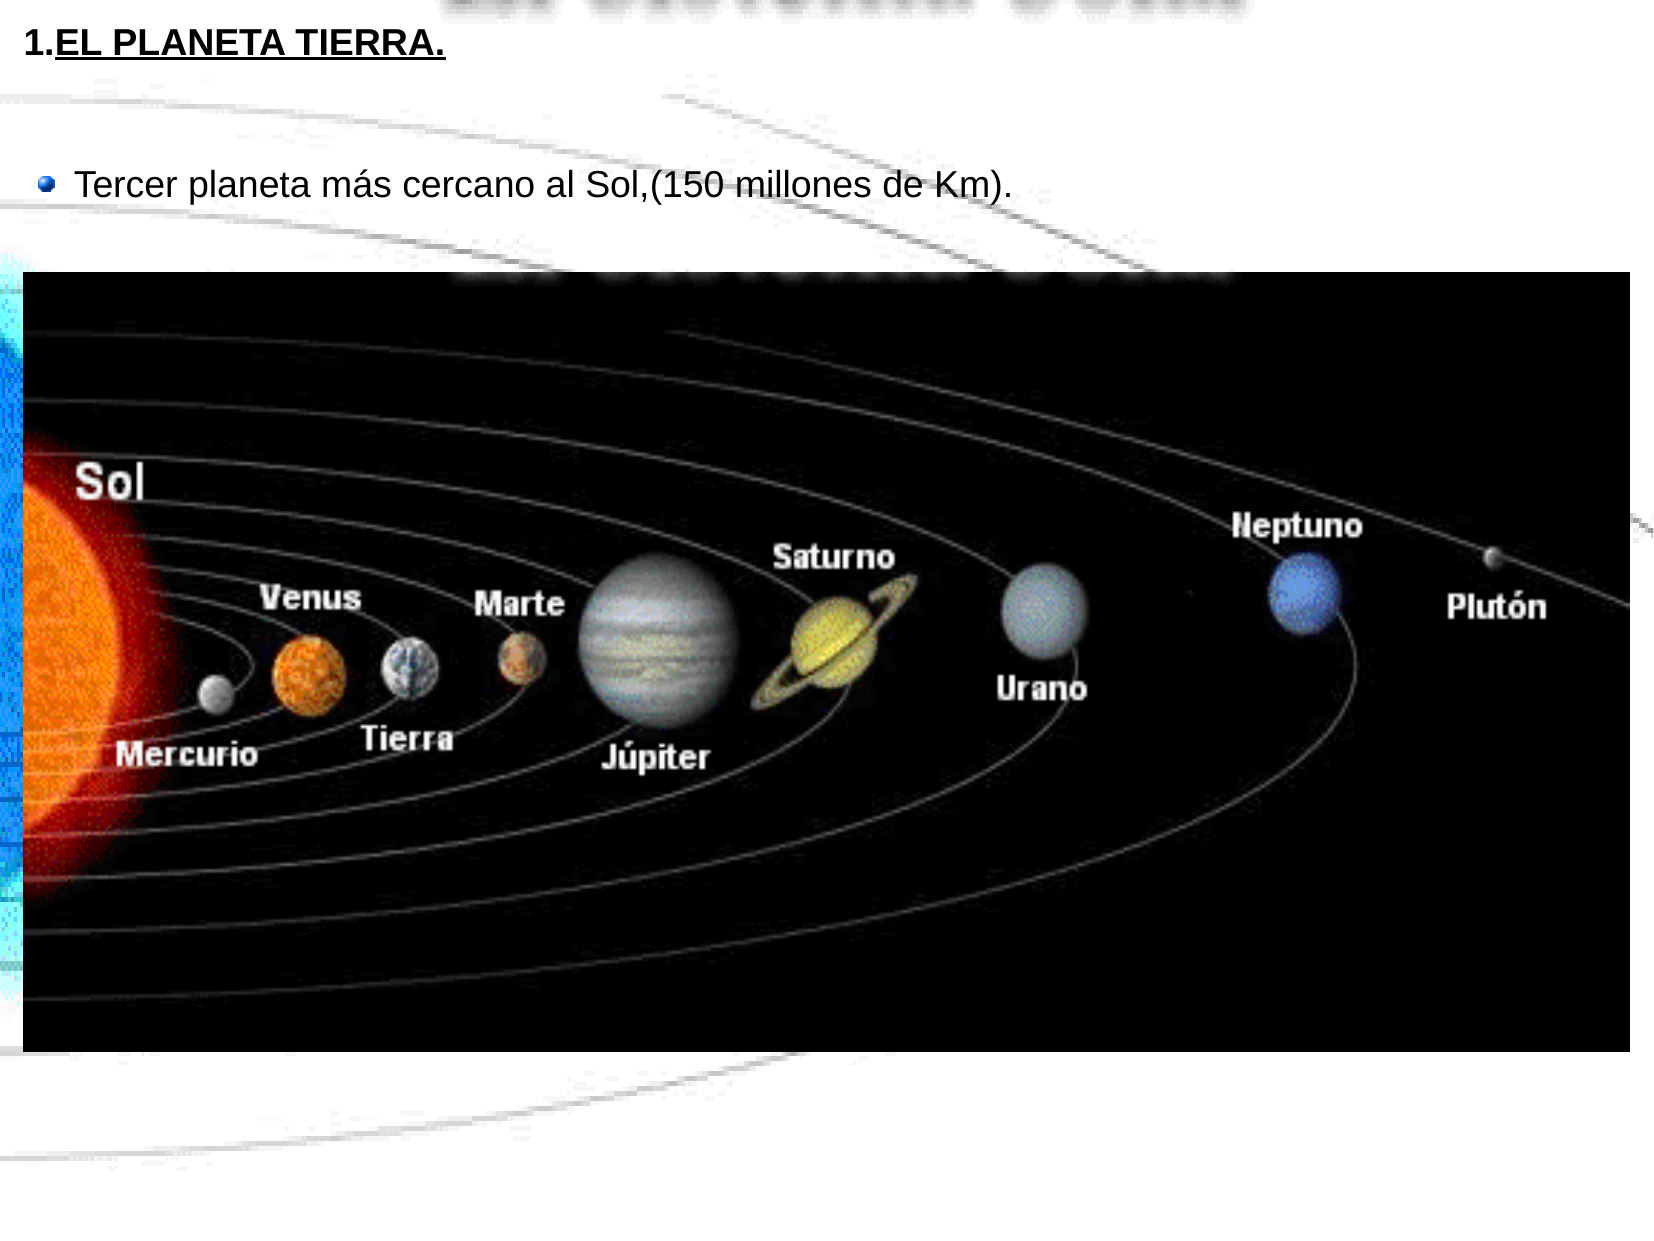

1.EL PLANETA TIERRA.
Tercer planeta más cercano al Sol,(150 millones de Km).